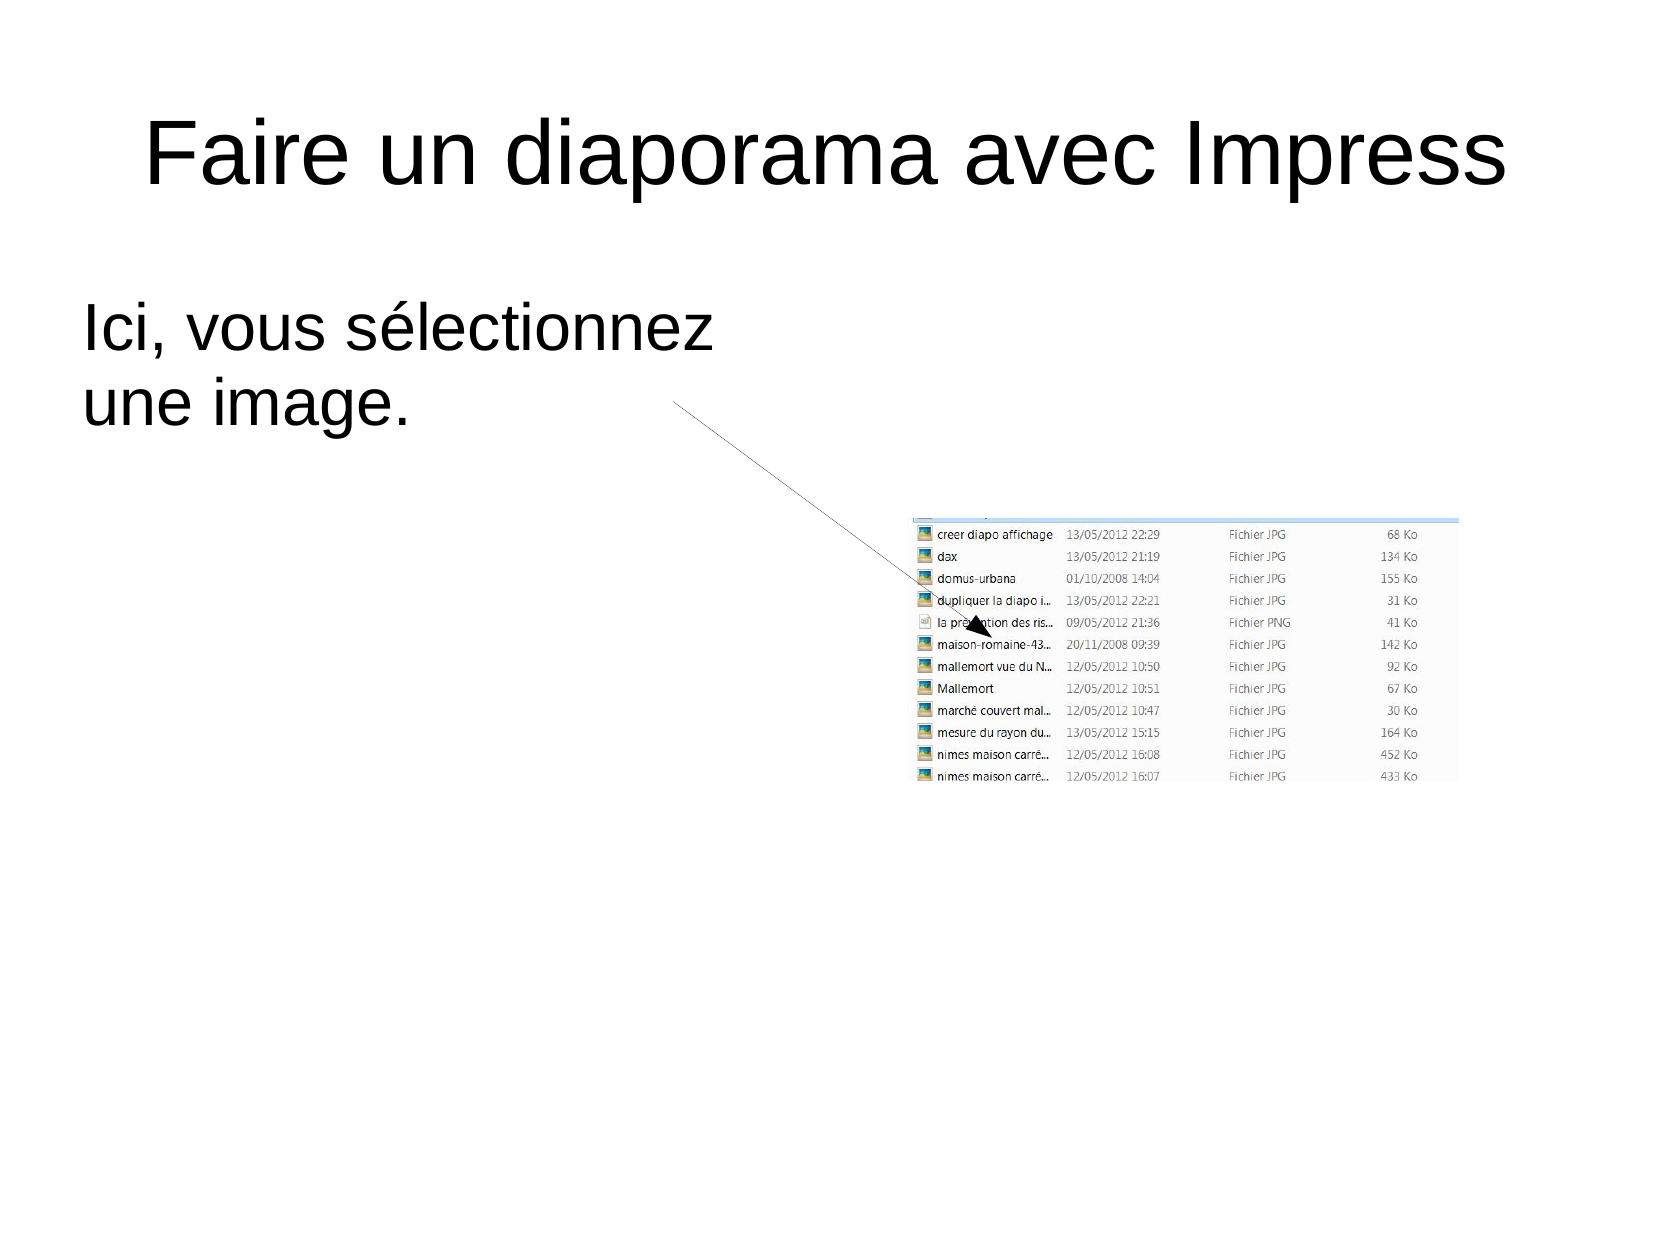

# Faire un diaporama avec Impress
Ici, vous sélectionnez une image.